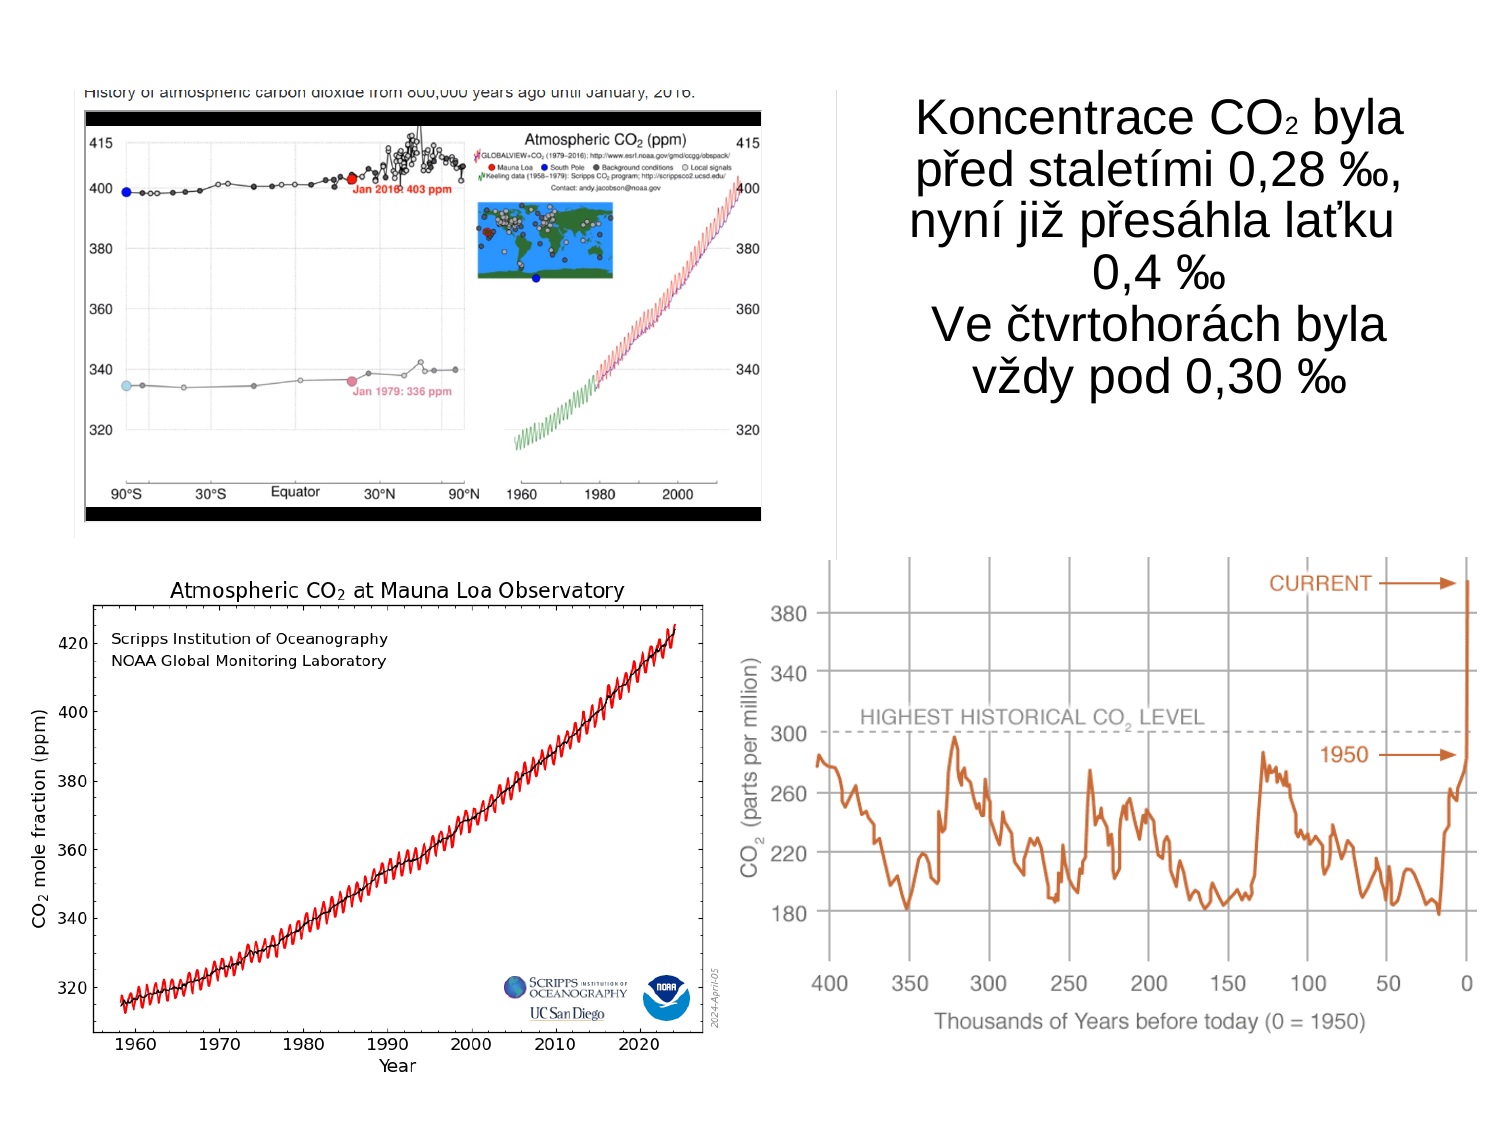

# Koncentrace CO2 byla před staletími 0,28 ‰, nyní již přesáhla laťku 0,4 ‰ Ve čtvrtohorách byla vždy pod 0,30 ‰